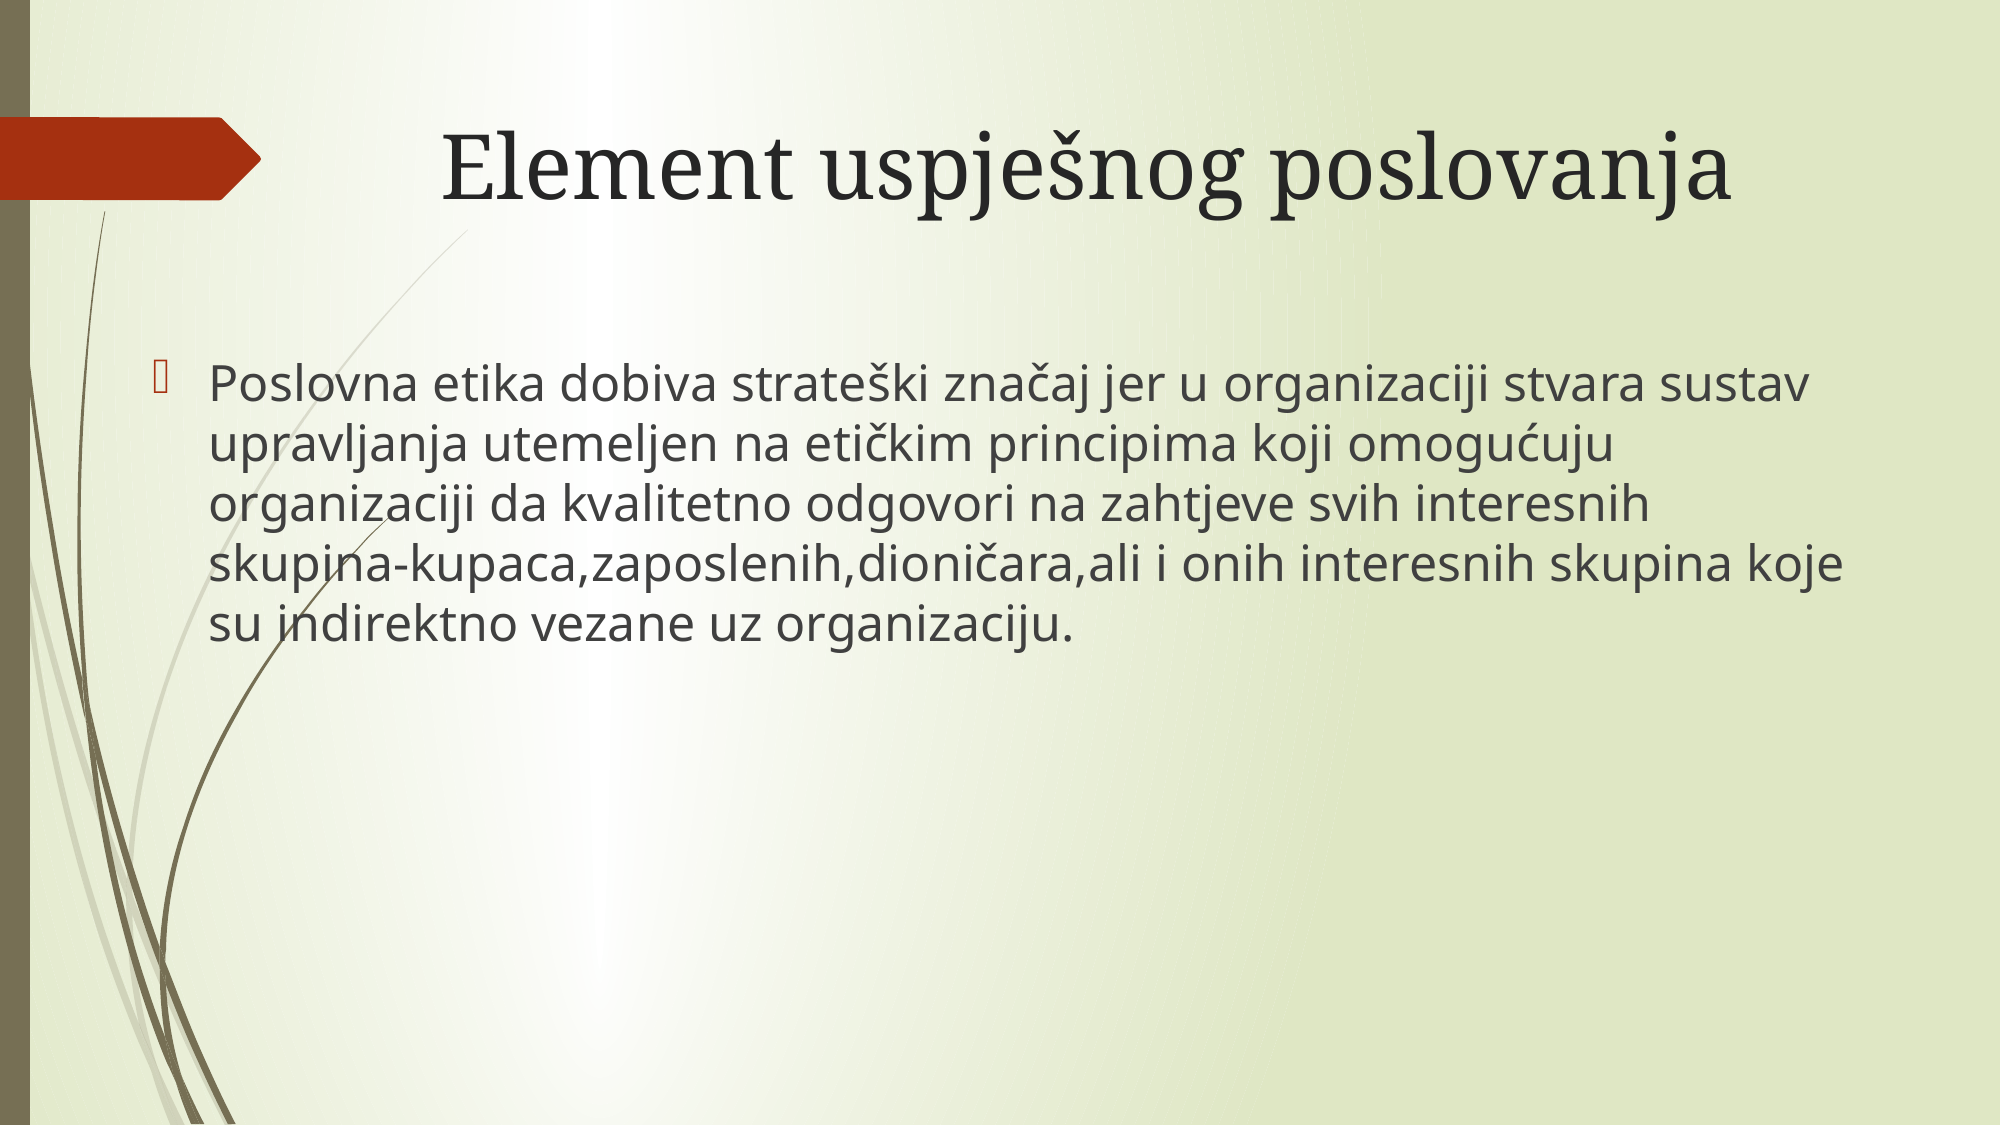

# Element uspješnog poslovanja
Poslovna etika dobiva strateški značaj jer u organizaciji stvara sustav upravljanja utemeljen na etičkim principima koji omogućuju organizaciji da kvalitetno odgovori na zahtjeve svih interesnih skupina-kupaca,zaposlenih,dioničara,ali i onih interesnih skupina koje su indirektno vezane uz organizaciju.